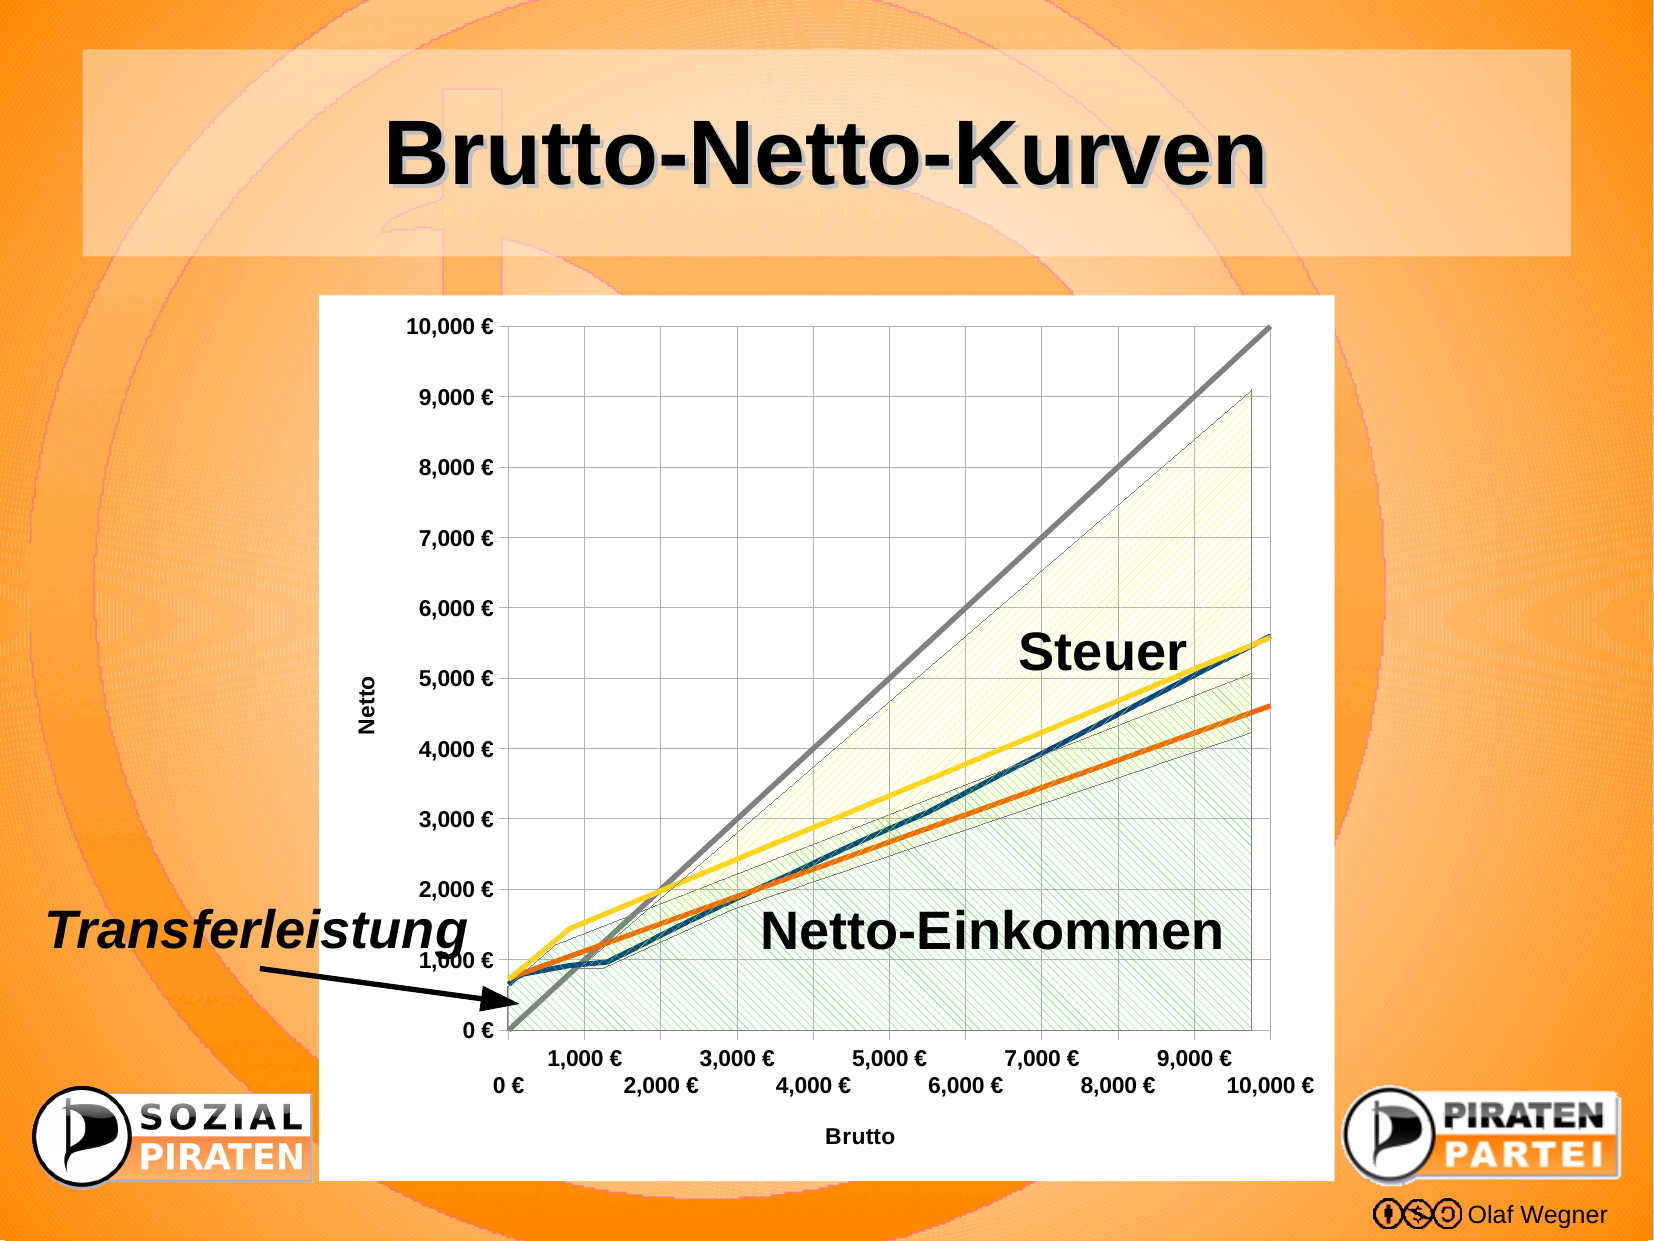

# Brutto-Netto-Kurven
### Chart
| Category | BGE mit Lohnsteuer | (N)EKS → GGE | Heute | |
|---|---|---|---|---|
Steuer
Transferleistung
Netto-Einkommen
Olaf Wegner